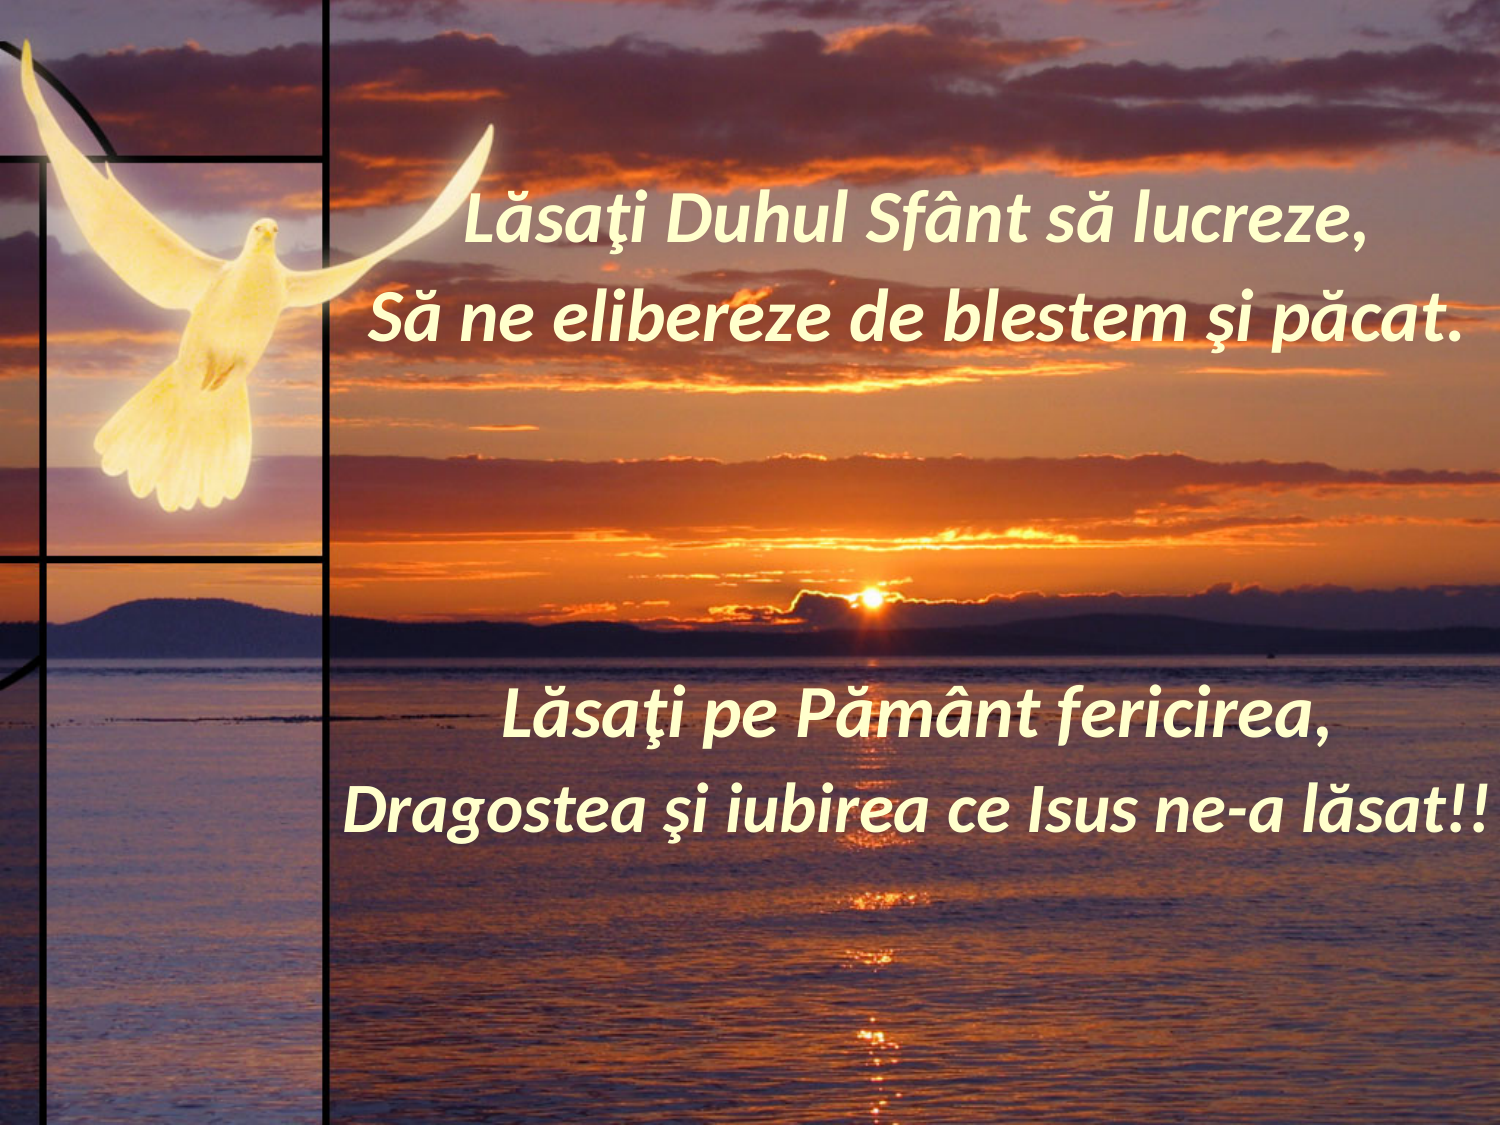

Lăsaţi Duhul Sfânt să lucreze,
Să ne elibereze de blestem şi păcat.
Lăsaţi pe Pământ fericirea,
Dragostea şi iubirea ce Isus ne-a lăsat!!